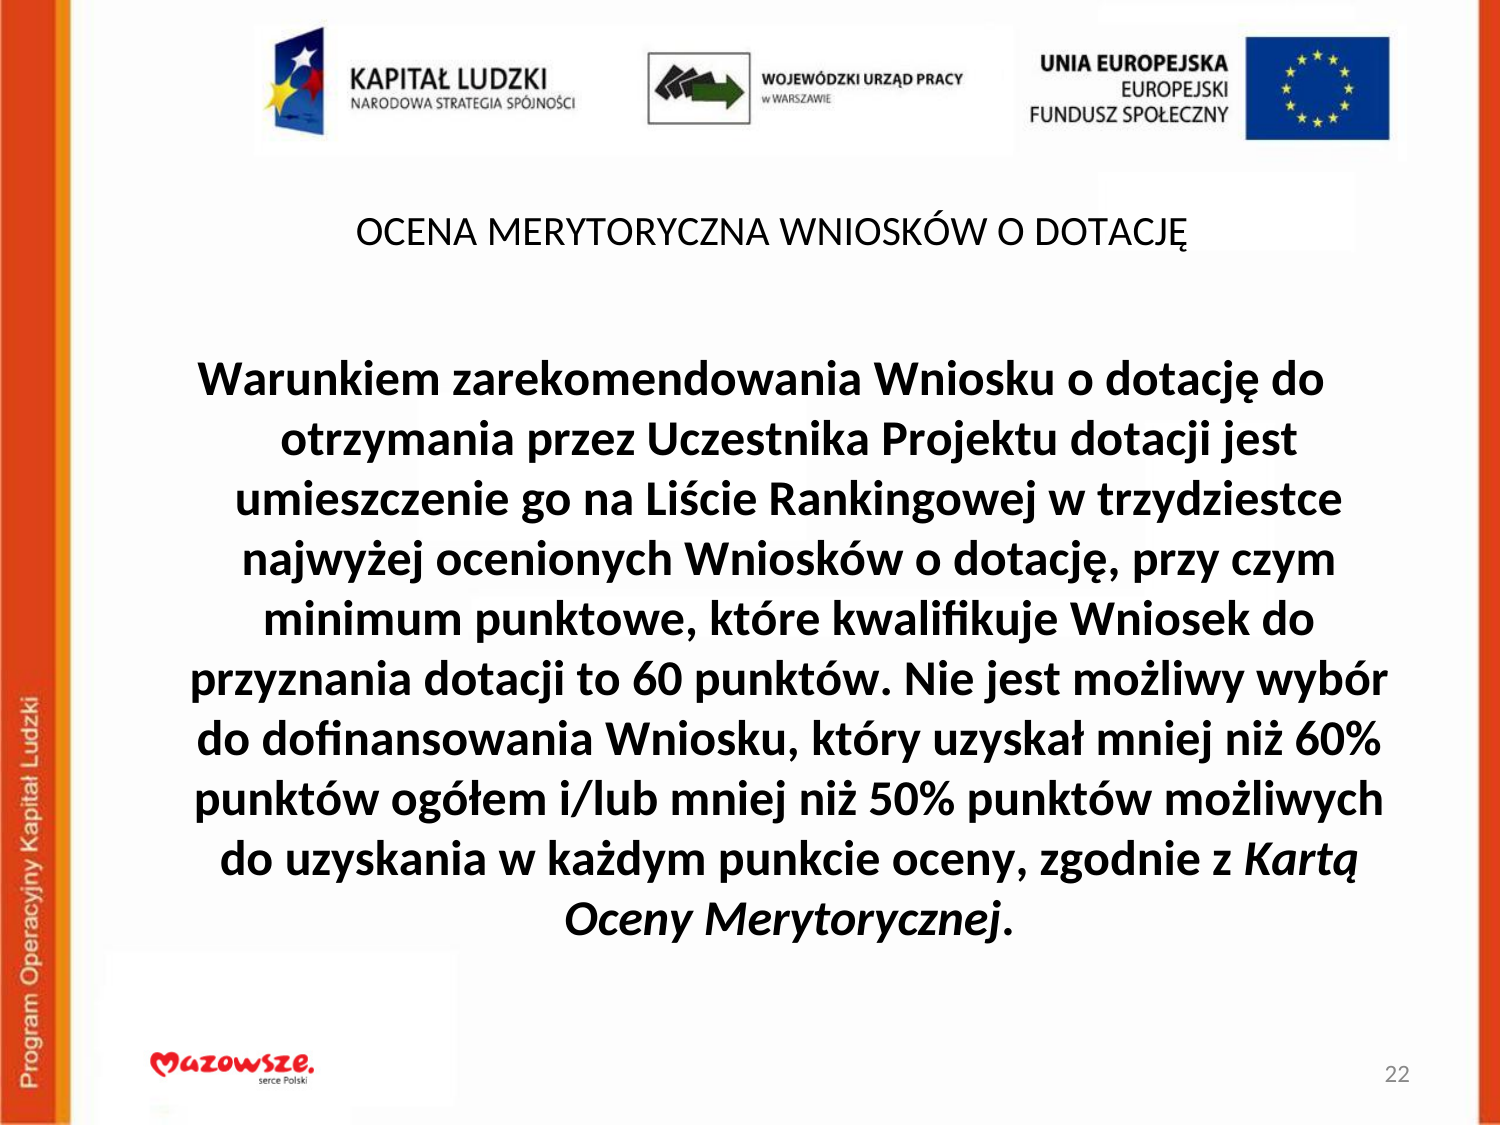

OCENA MERYTORYCZNA WNIOSKÓW O DOTACJĘ
# Warunkiem zarekomendowania Wniosku o dotację do otrzymania przez Uczestnika Projektu dotacji jest umieszczenie go na Liście Rankingowej w trzydziestce najwyżej ocenionych Wniosków o dotację, przy czym minimum punktowe, które kwalifikuje Wniosek do przyznania dotacji to 60 punktów. Nie jest możliwy wybór do dofinansowania Wniosku, który uzyskał mniej niż 60% punktów ogółem i/lub mniej niż 50% punktów możliwych do uzyskania w każdym punkcie oceny, zgodnie z Kartą Oceny Merytorycznej.